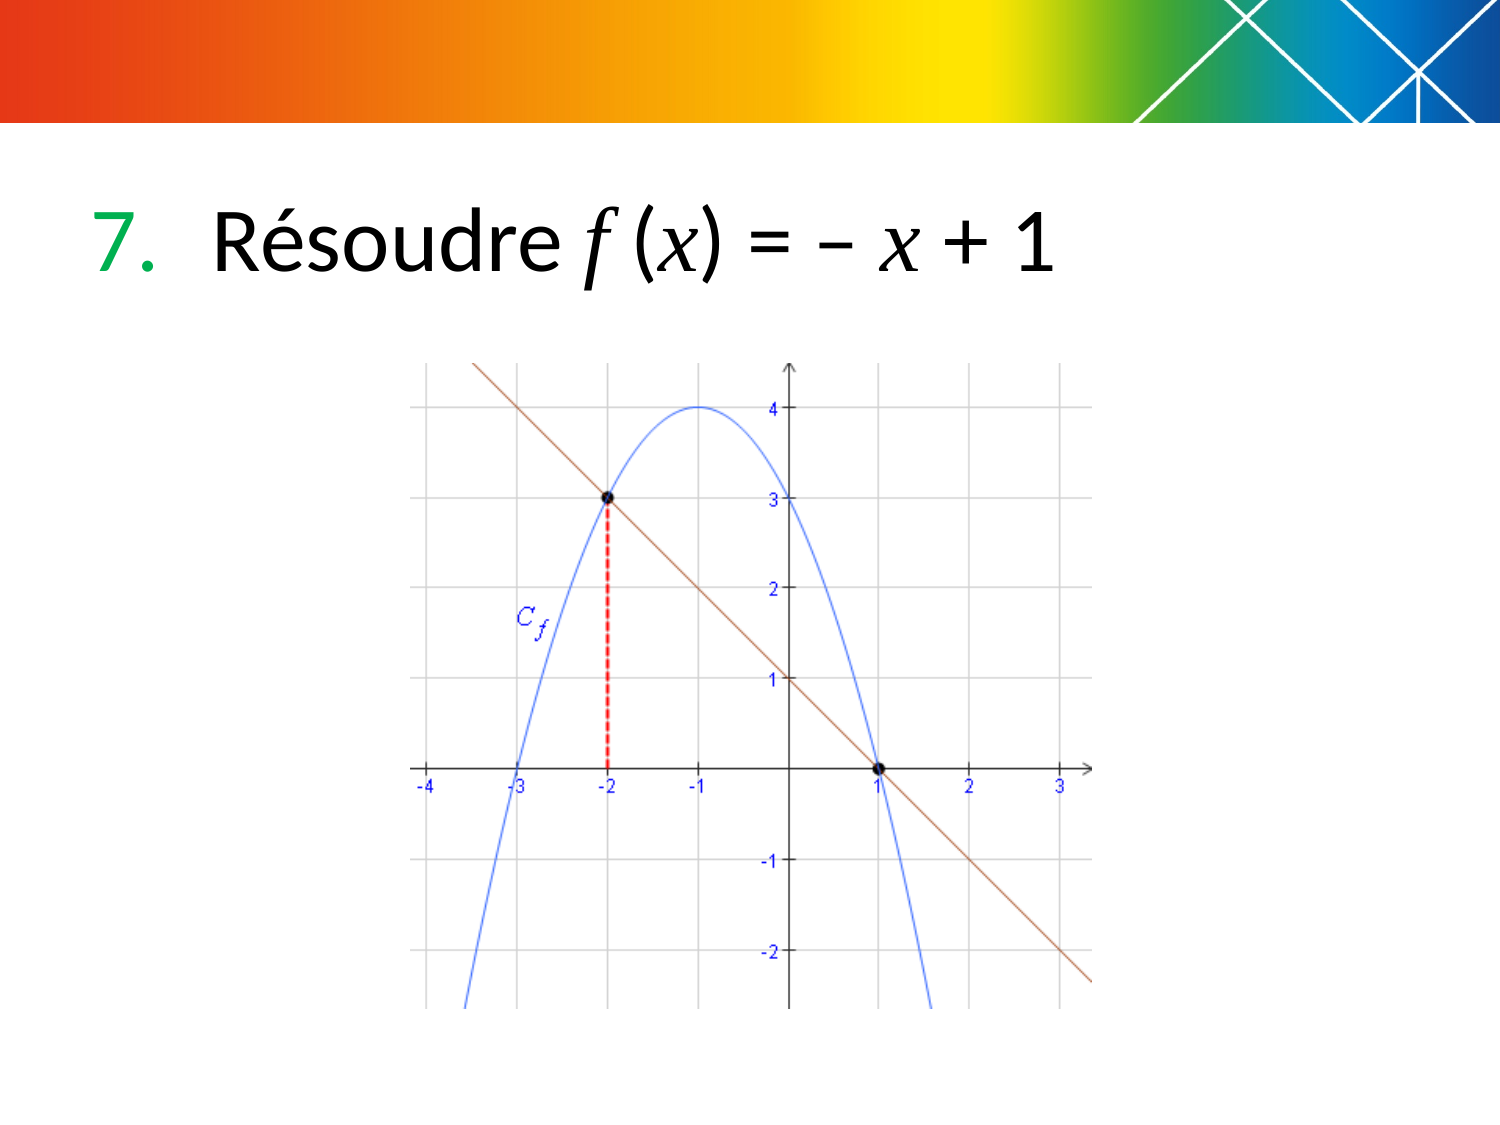

# Résoudre f (x) = – x + 1